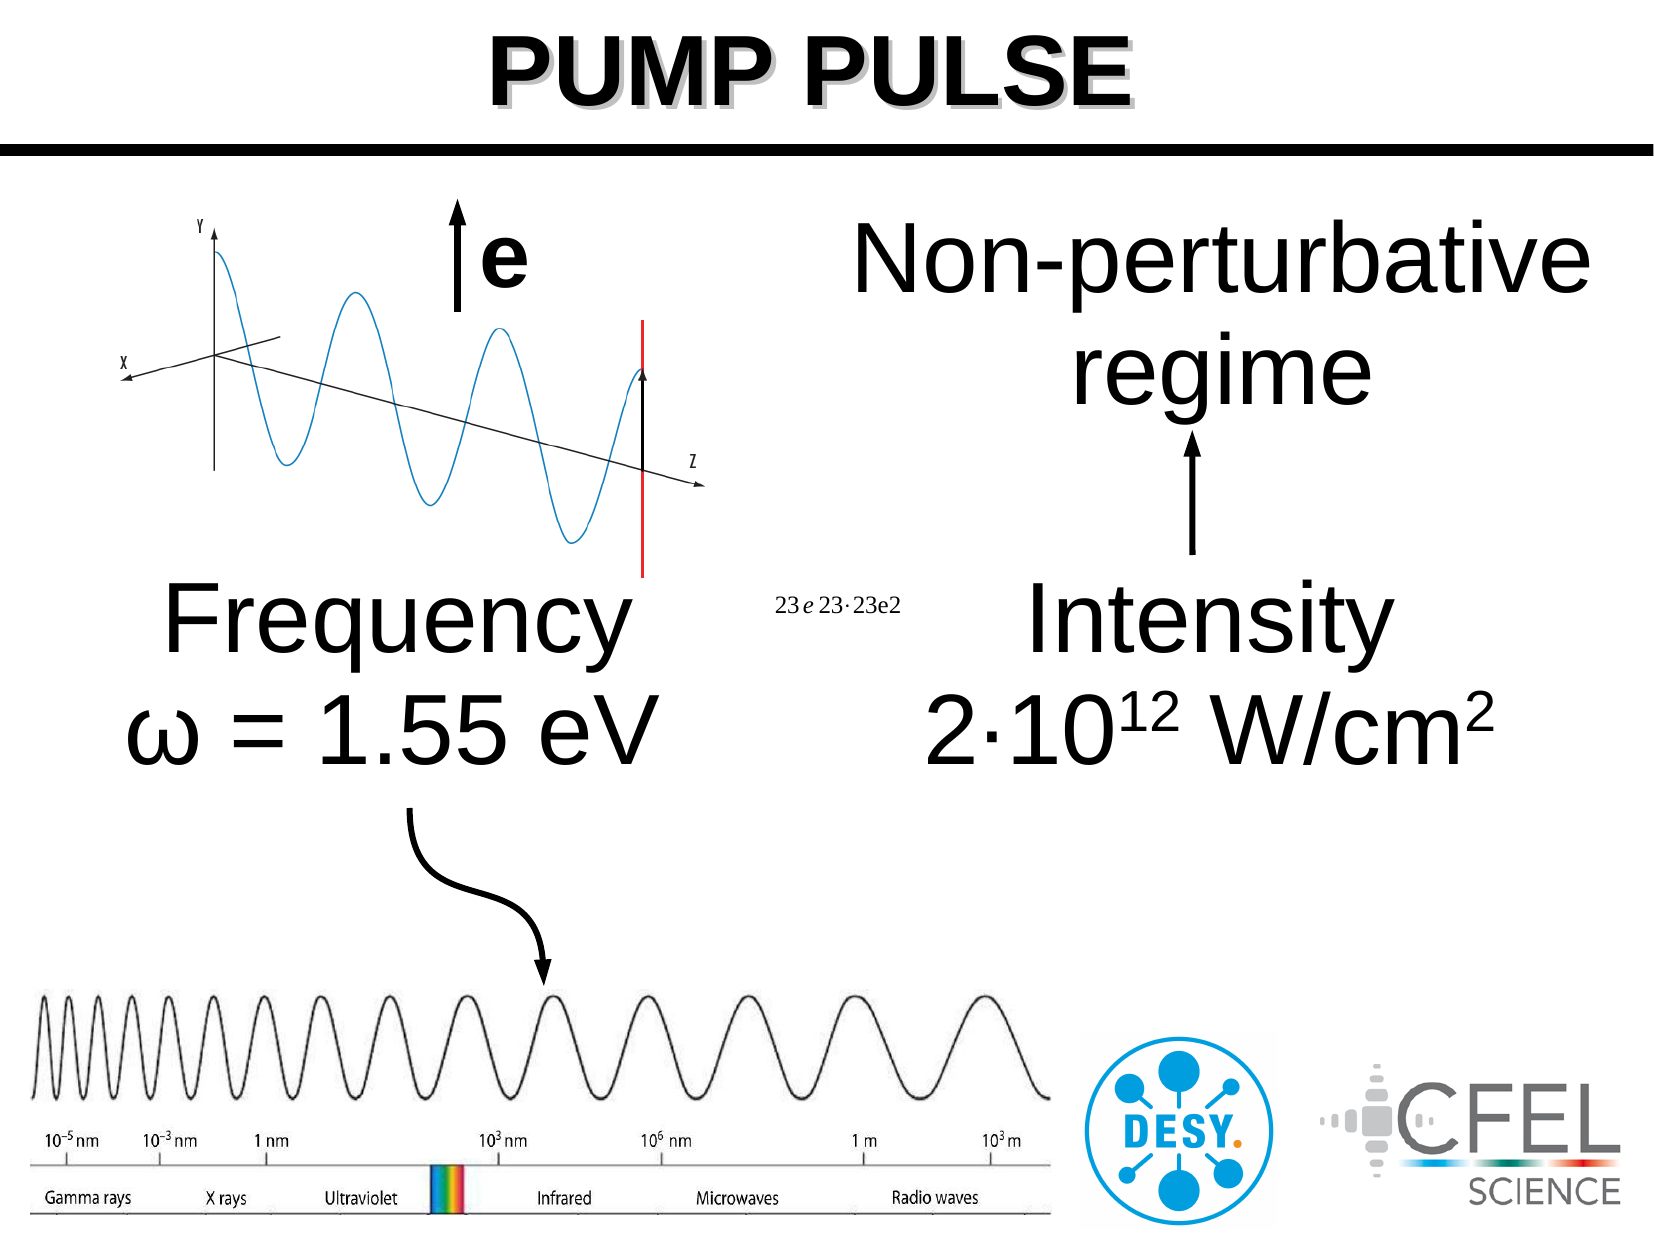

# PUMP PULSE
Non-perturbative regime
e
Frequency
ω = 1.55 eV
Intensity 2∙1012 W/cm2